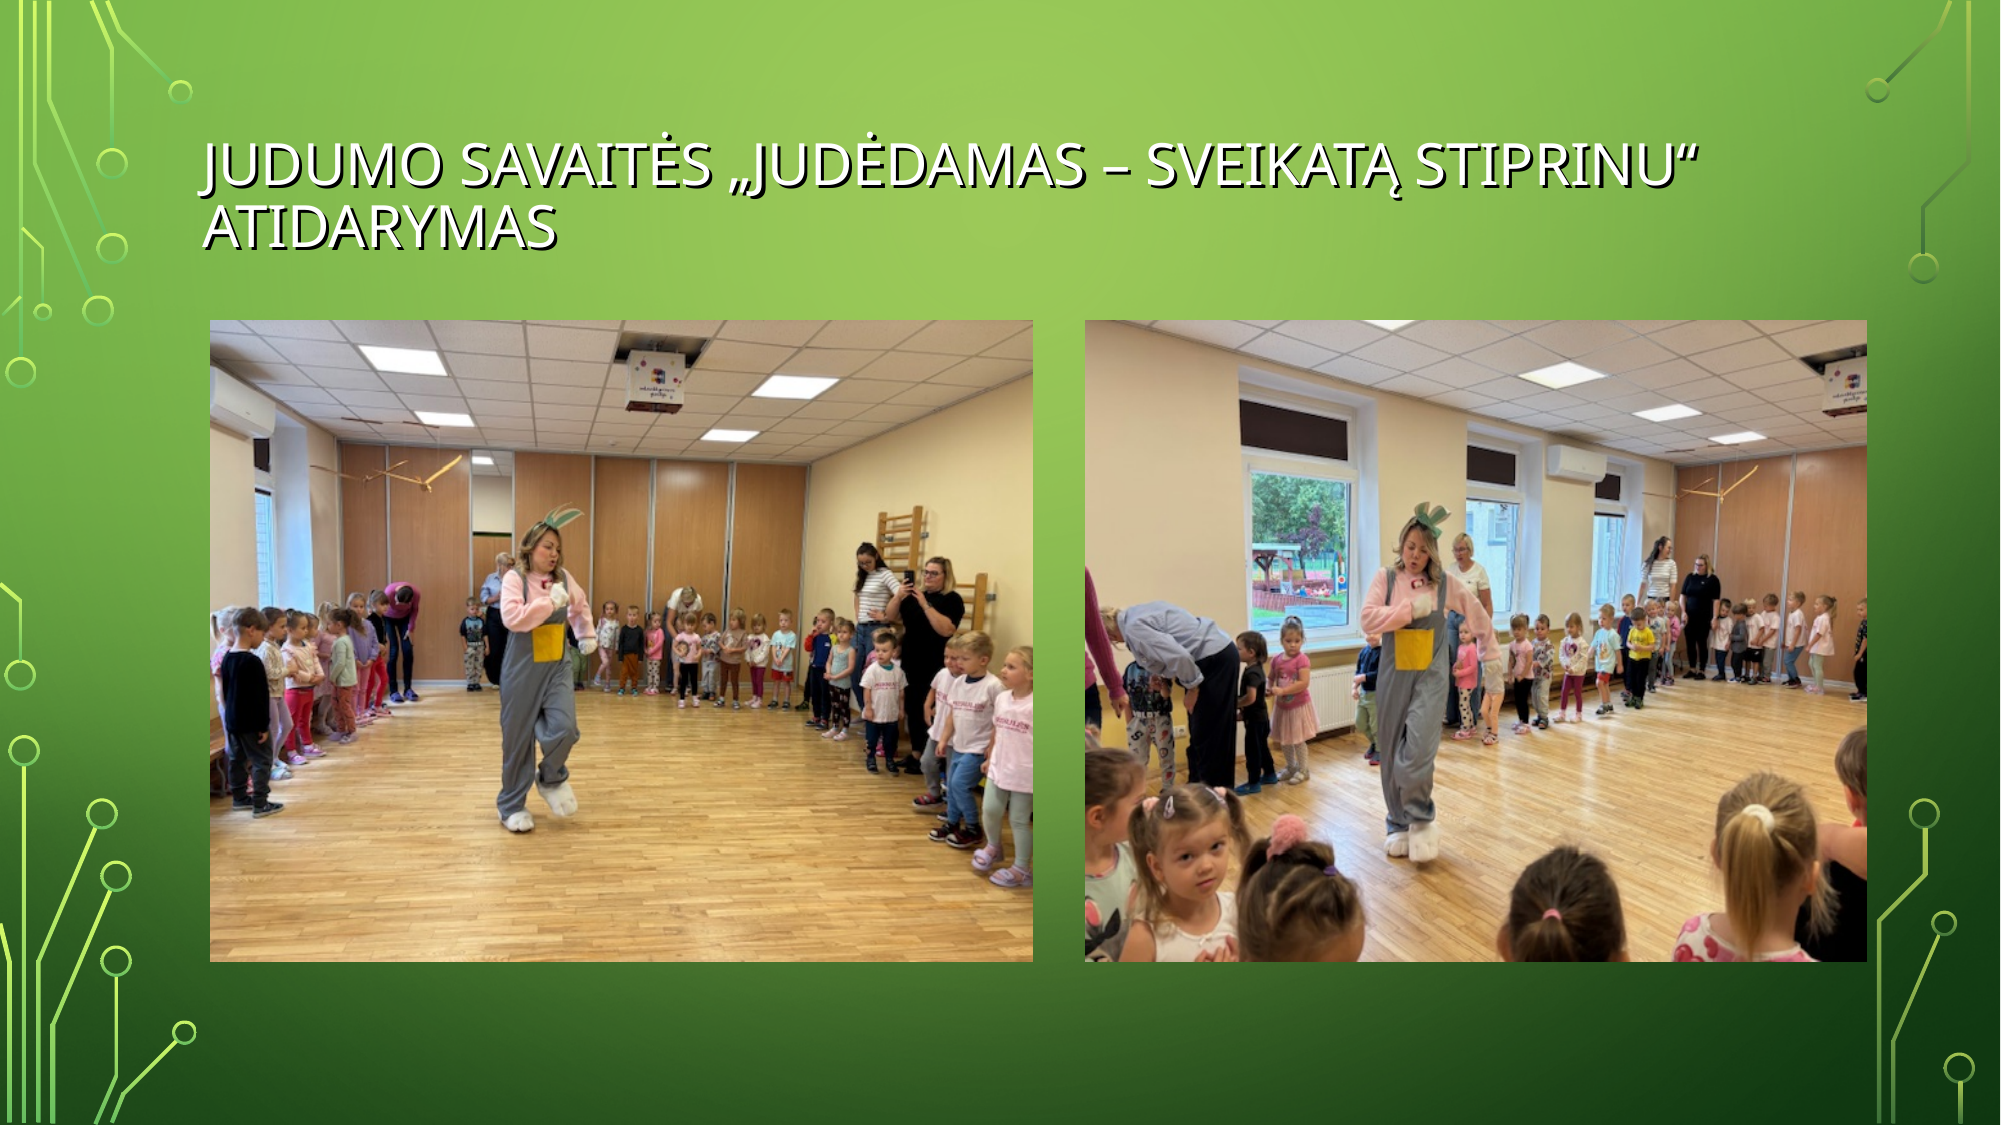

# Judumo savaitės „Judėdamas – sveikatą stiprinu“ atidarymas